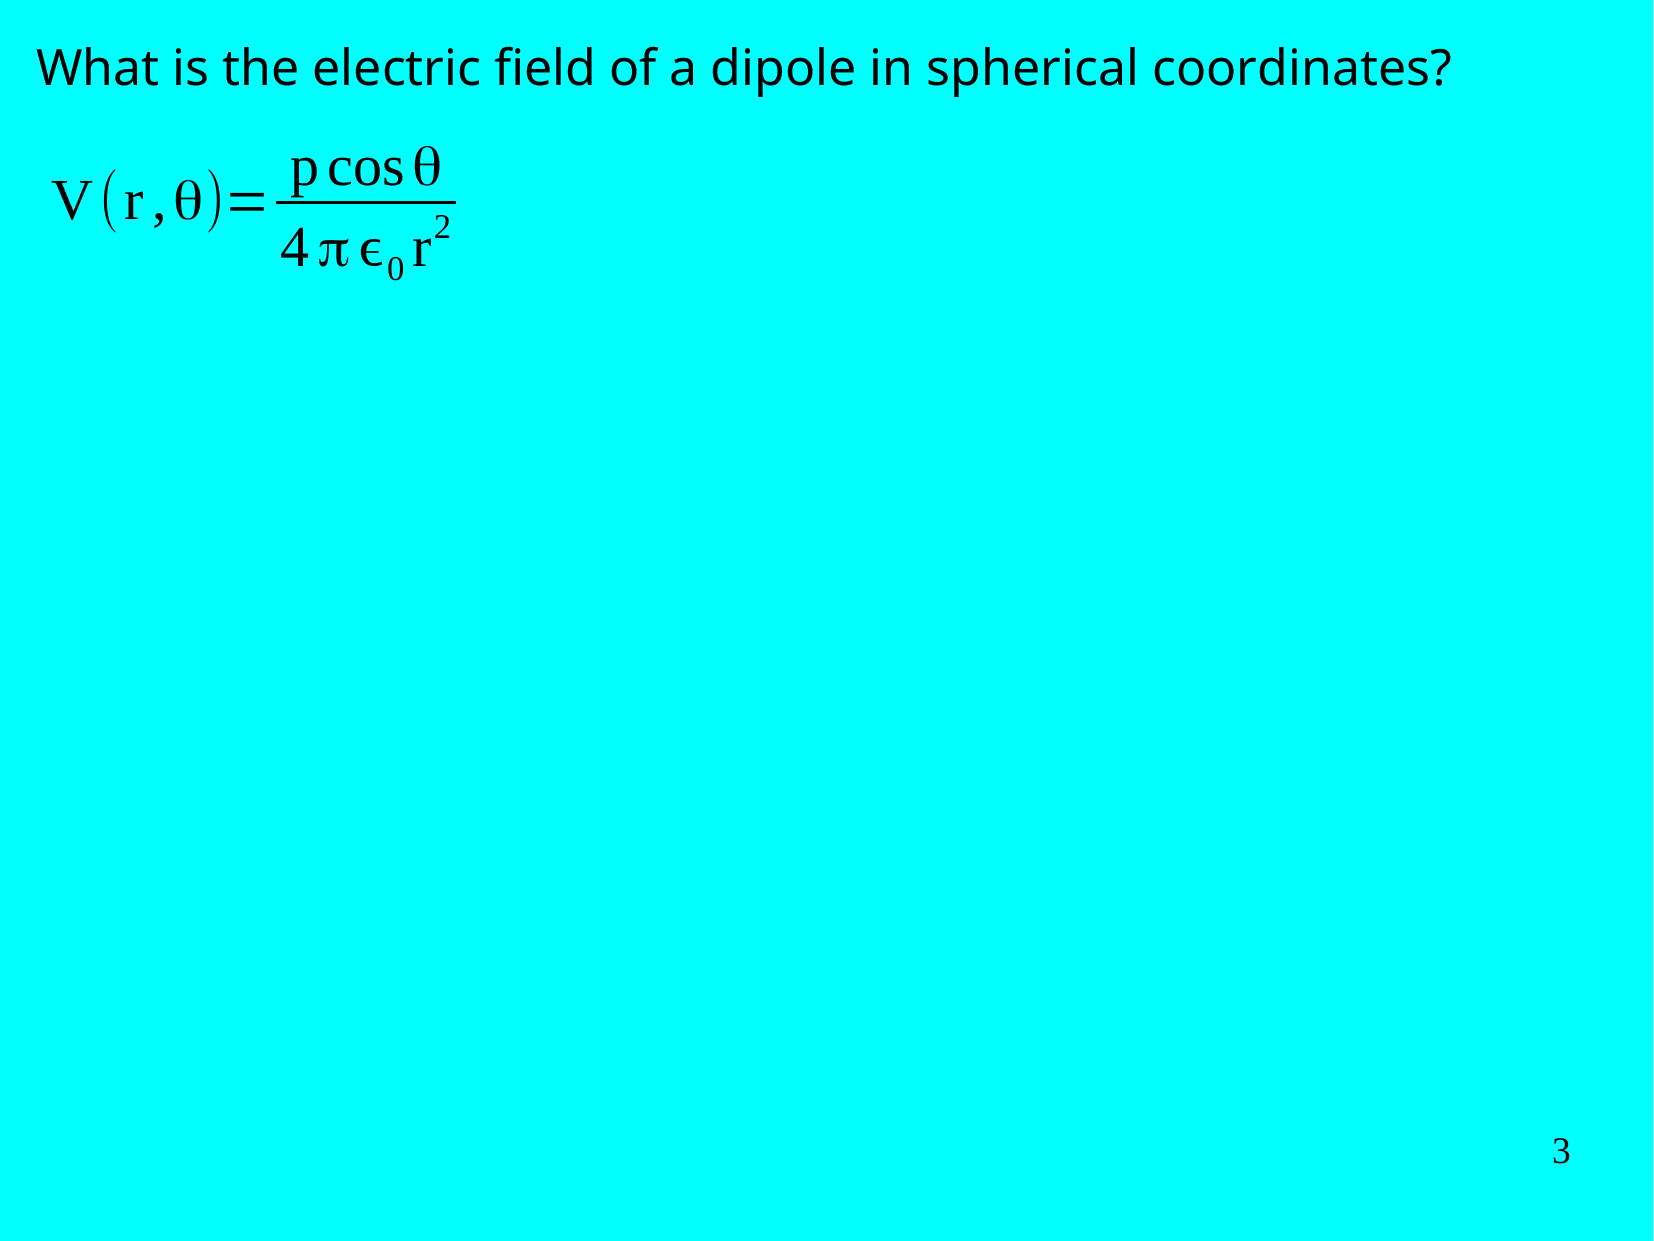

What is the electric field of a dipole in spherical coordinates?
3